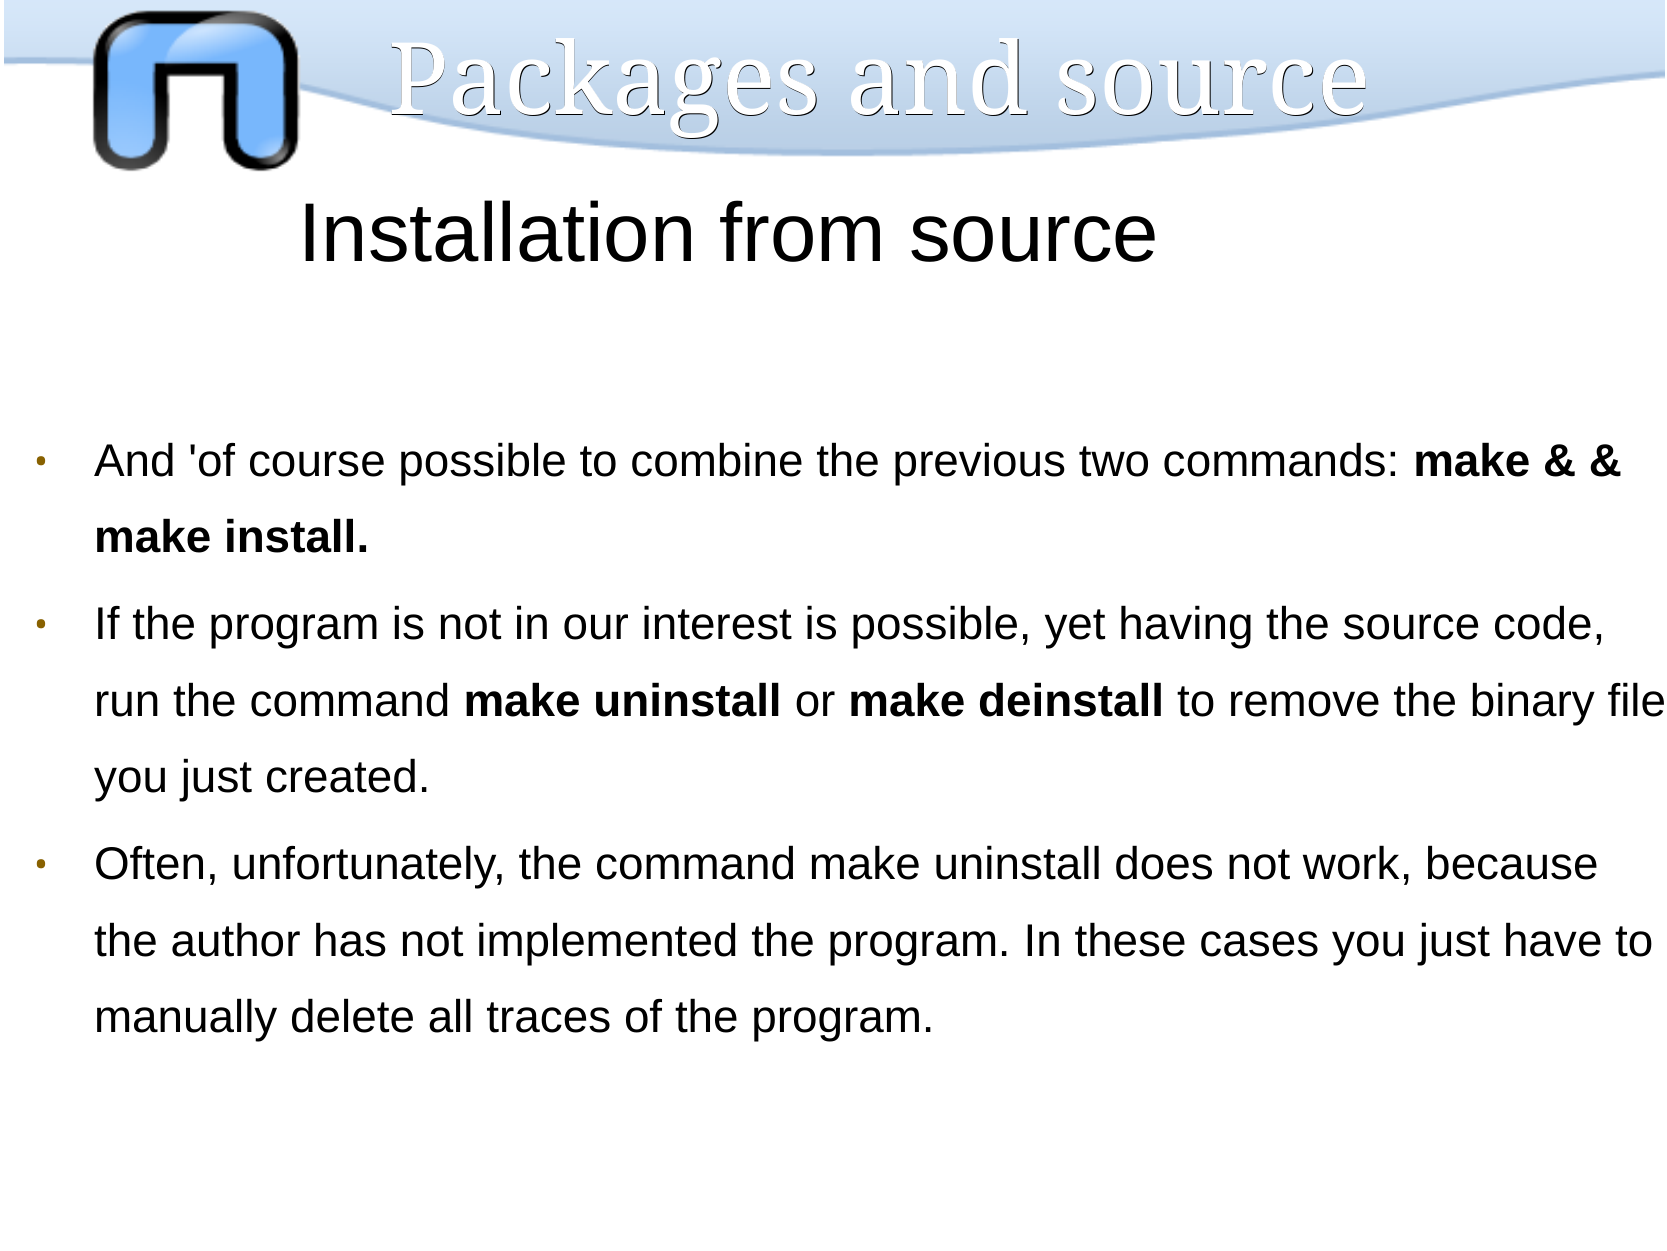

Packages and source
# Installation from source
And 'of course possible to combine the previous two commands: make & & make install.
If the program is not in our interest is possible, yet having the source code, run the command make uninstall or make deinstall to remove the binary file you just created.
Often, unfortunately, the command make uninstall does not work, because the author has not implemented the program. In these cases you just have to manually delete all traces of the program.